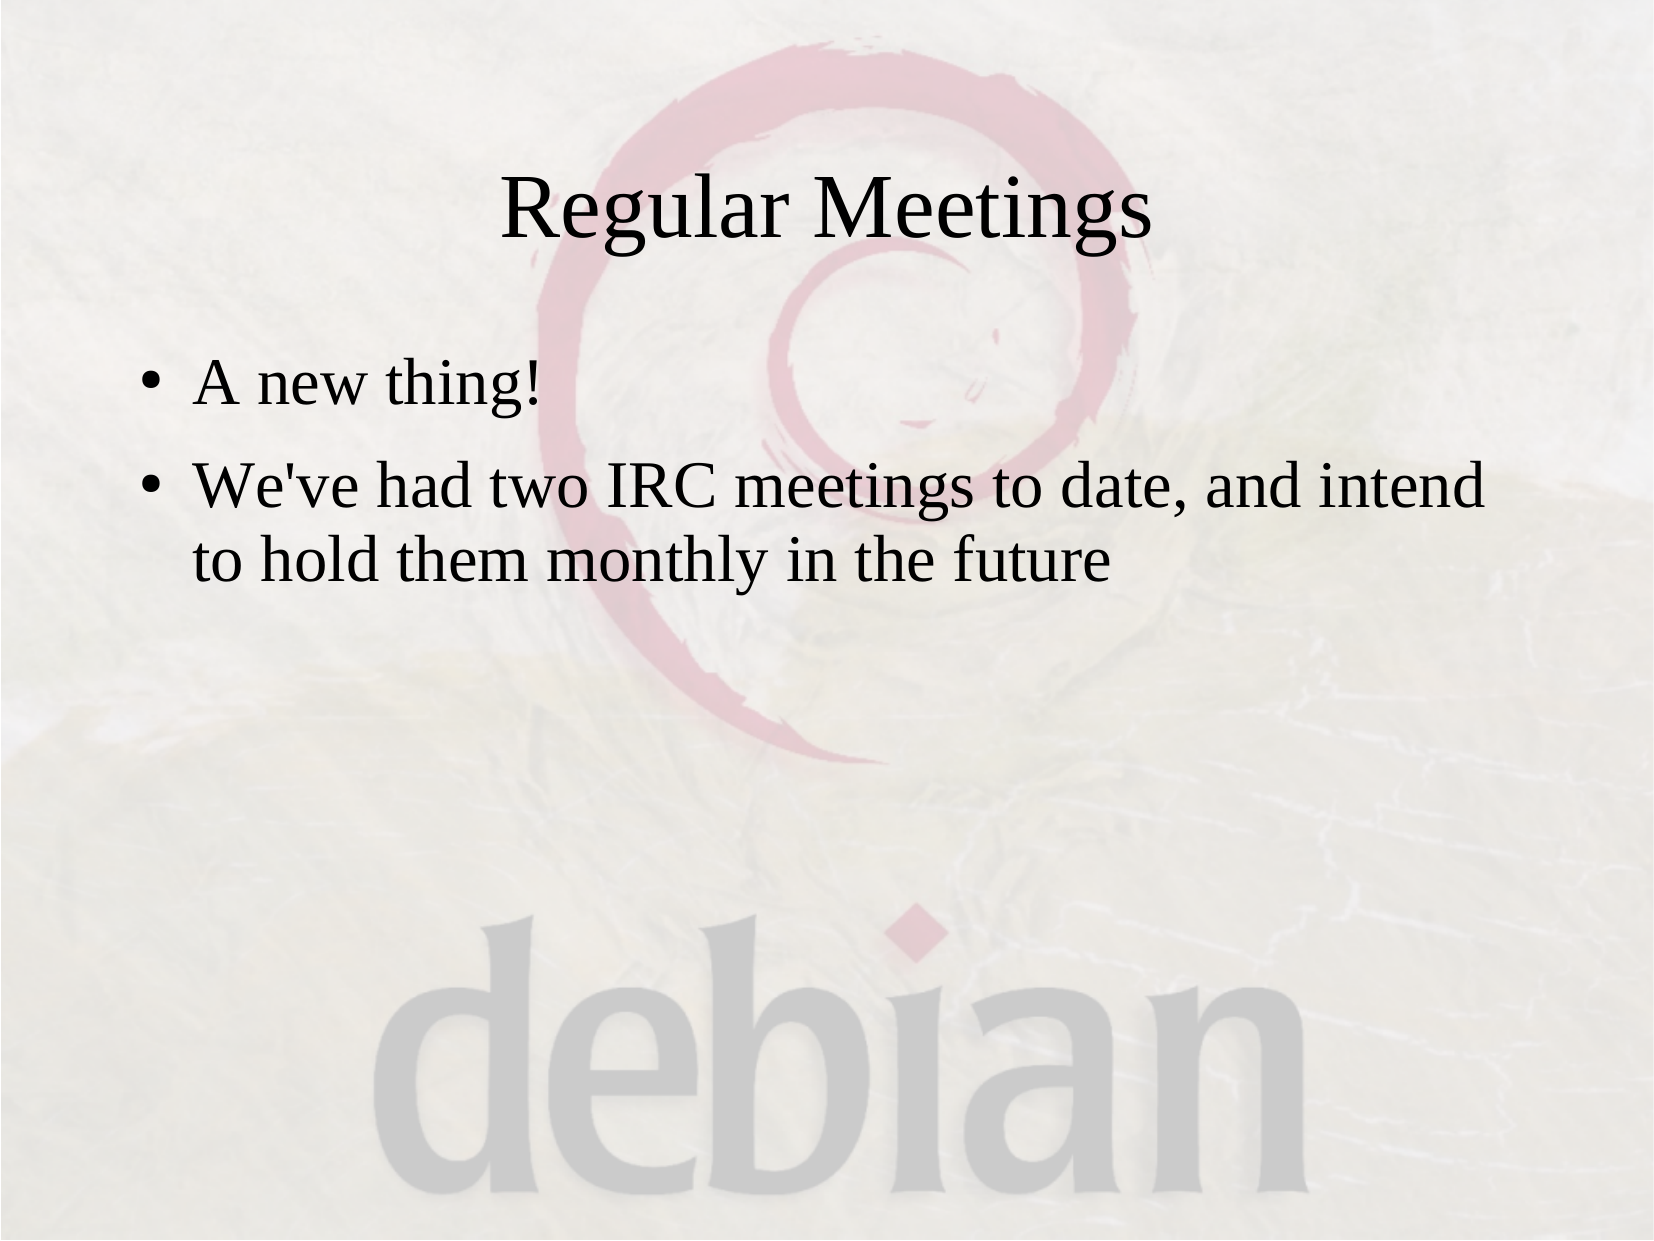

# Regular Meetings
A new thing!
We've had two IRC meetings to date, and intend to hold them monthly in the future